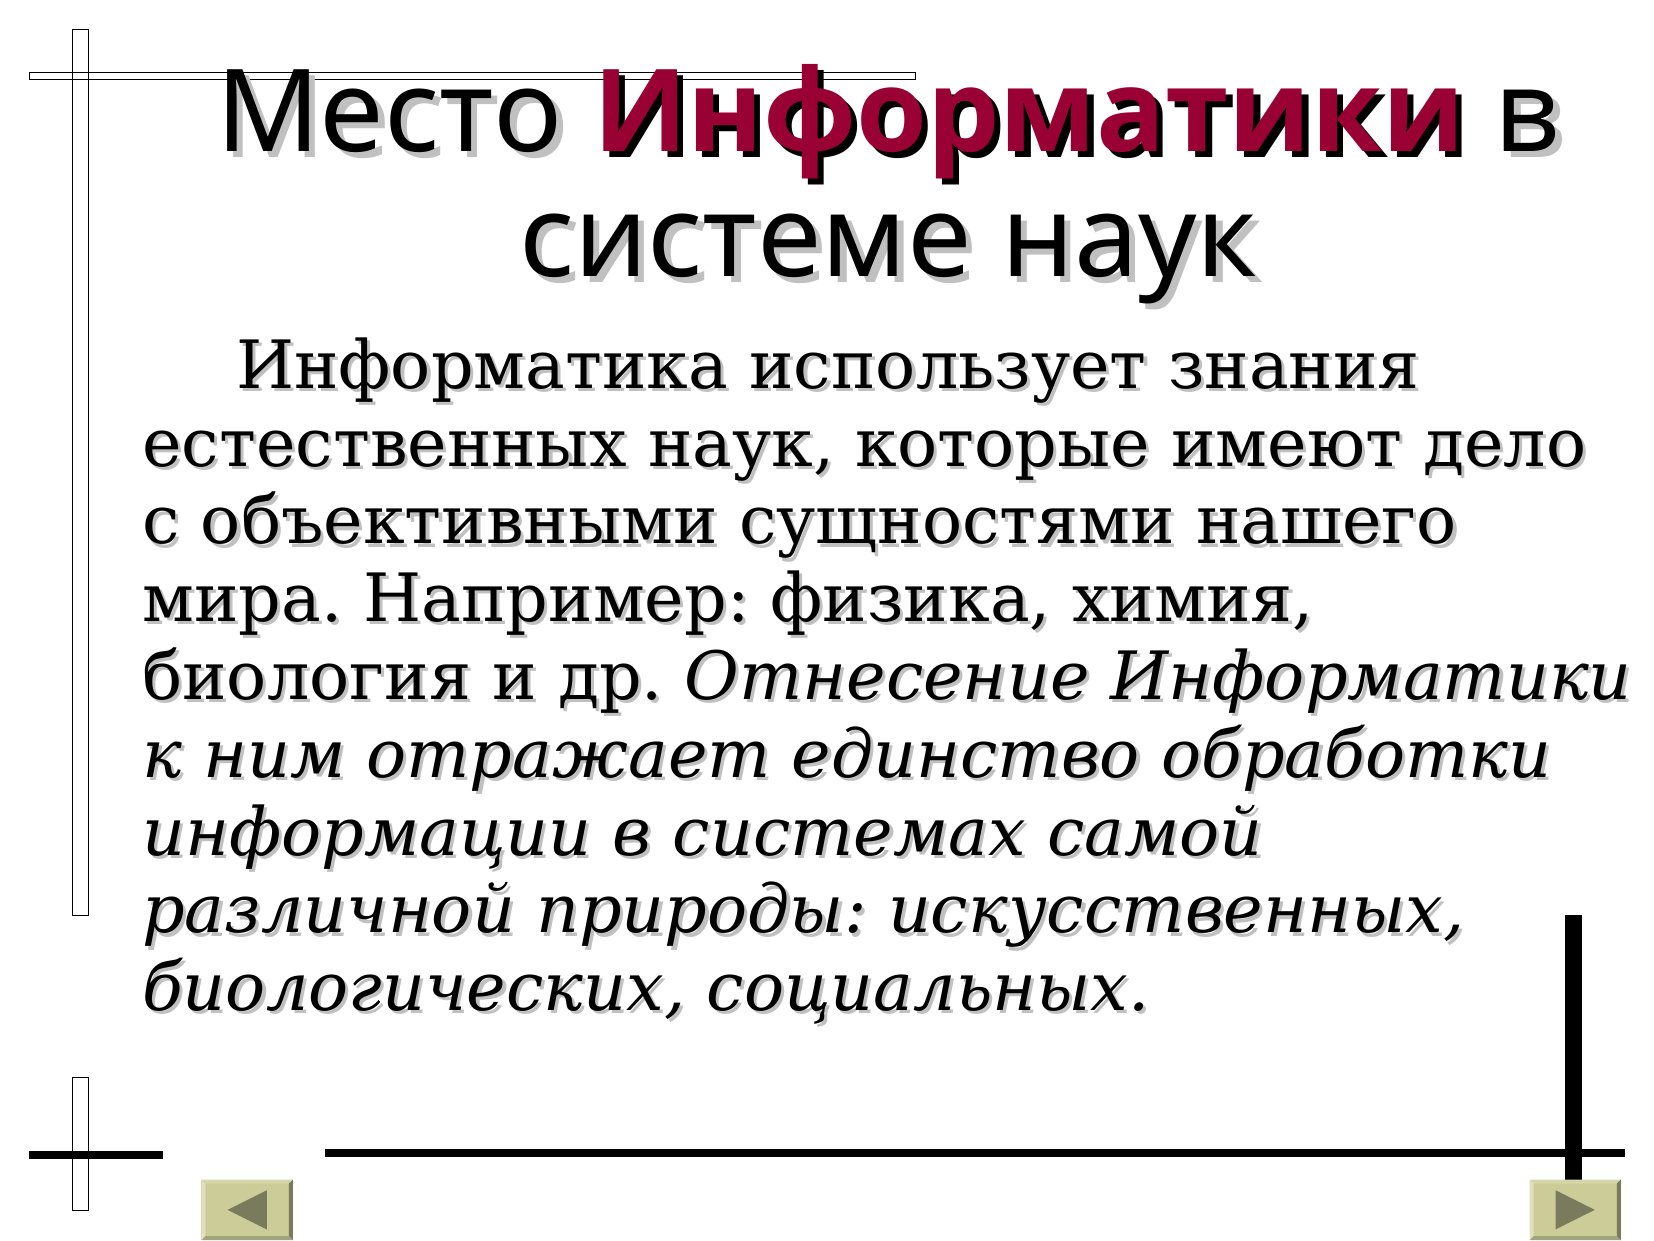

# Место Информатики в системе наук
		Информатика использует знания естественных наук, которые имеют дело с объективными сущностями нашего мира. Например: физика, химия, биология и др. Отнесение Информатики к ним отражает единство обработки информации в системах самой различной природы: искусственных, биологических, социальных.